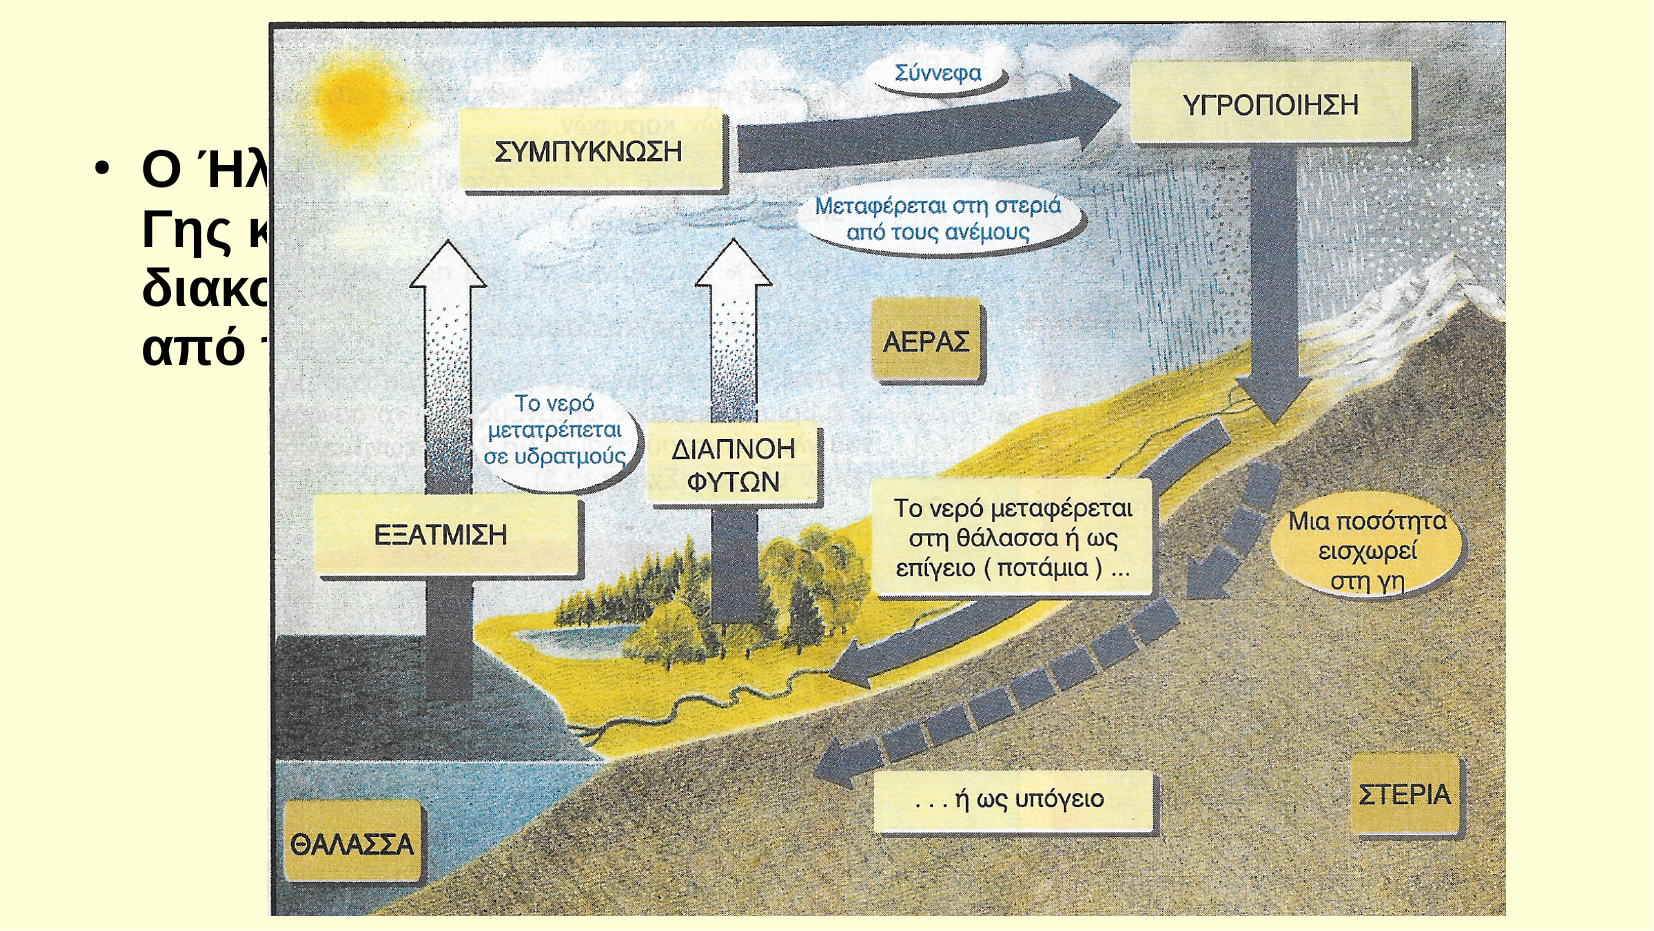

# Ο κύκλος του νερού
Ο Ήλιος ζεσταίνοντας άνισα τα διάφορα τμήματα της Γης και η βαρύτητα της Γης προκαλούν έναν χωρίς διακοπή κύκλο του νερού, ο οποίος επαναλαμβάνεται από τότε που δημιουργήθηκε ο πλανήτης μας.